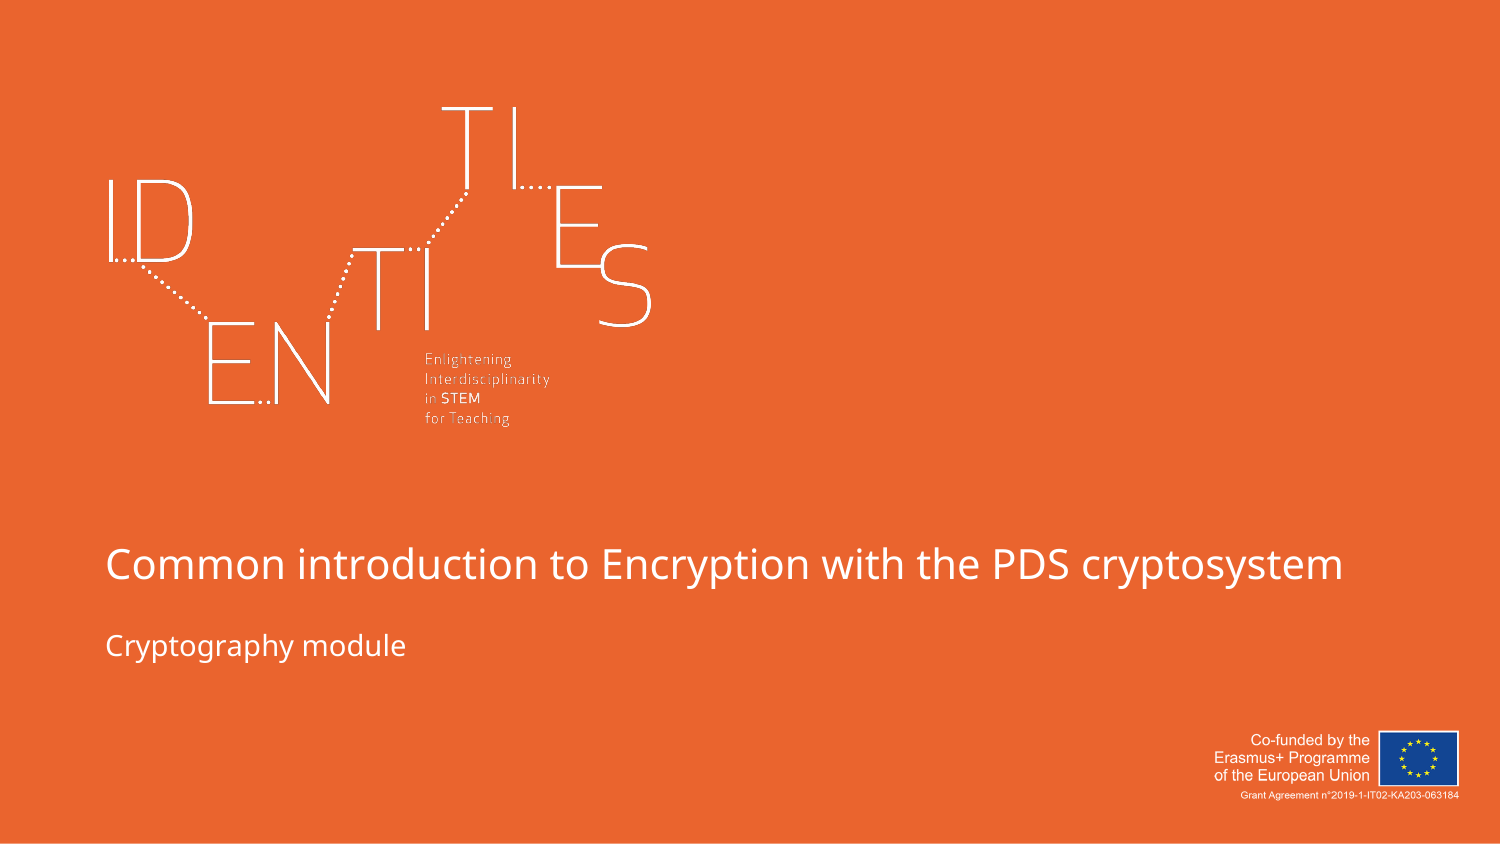

Common introduction to Encryption with the PDS cryptosystem
Cryptography module